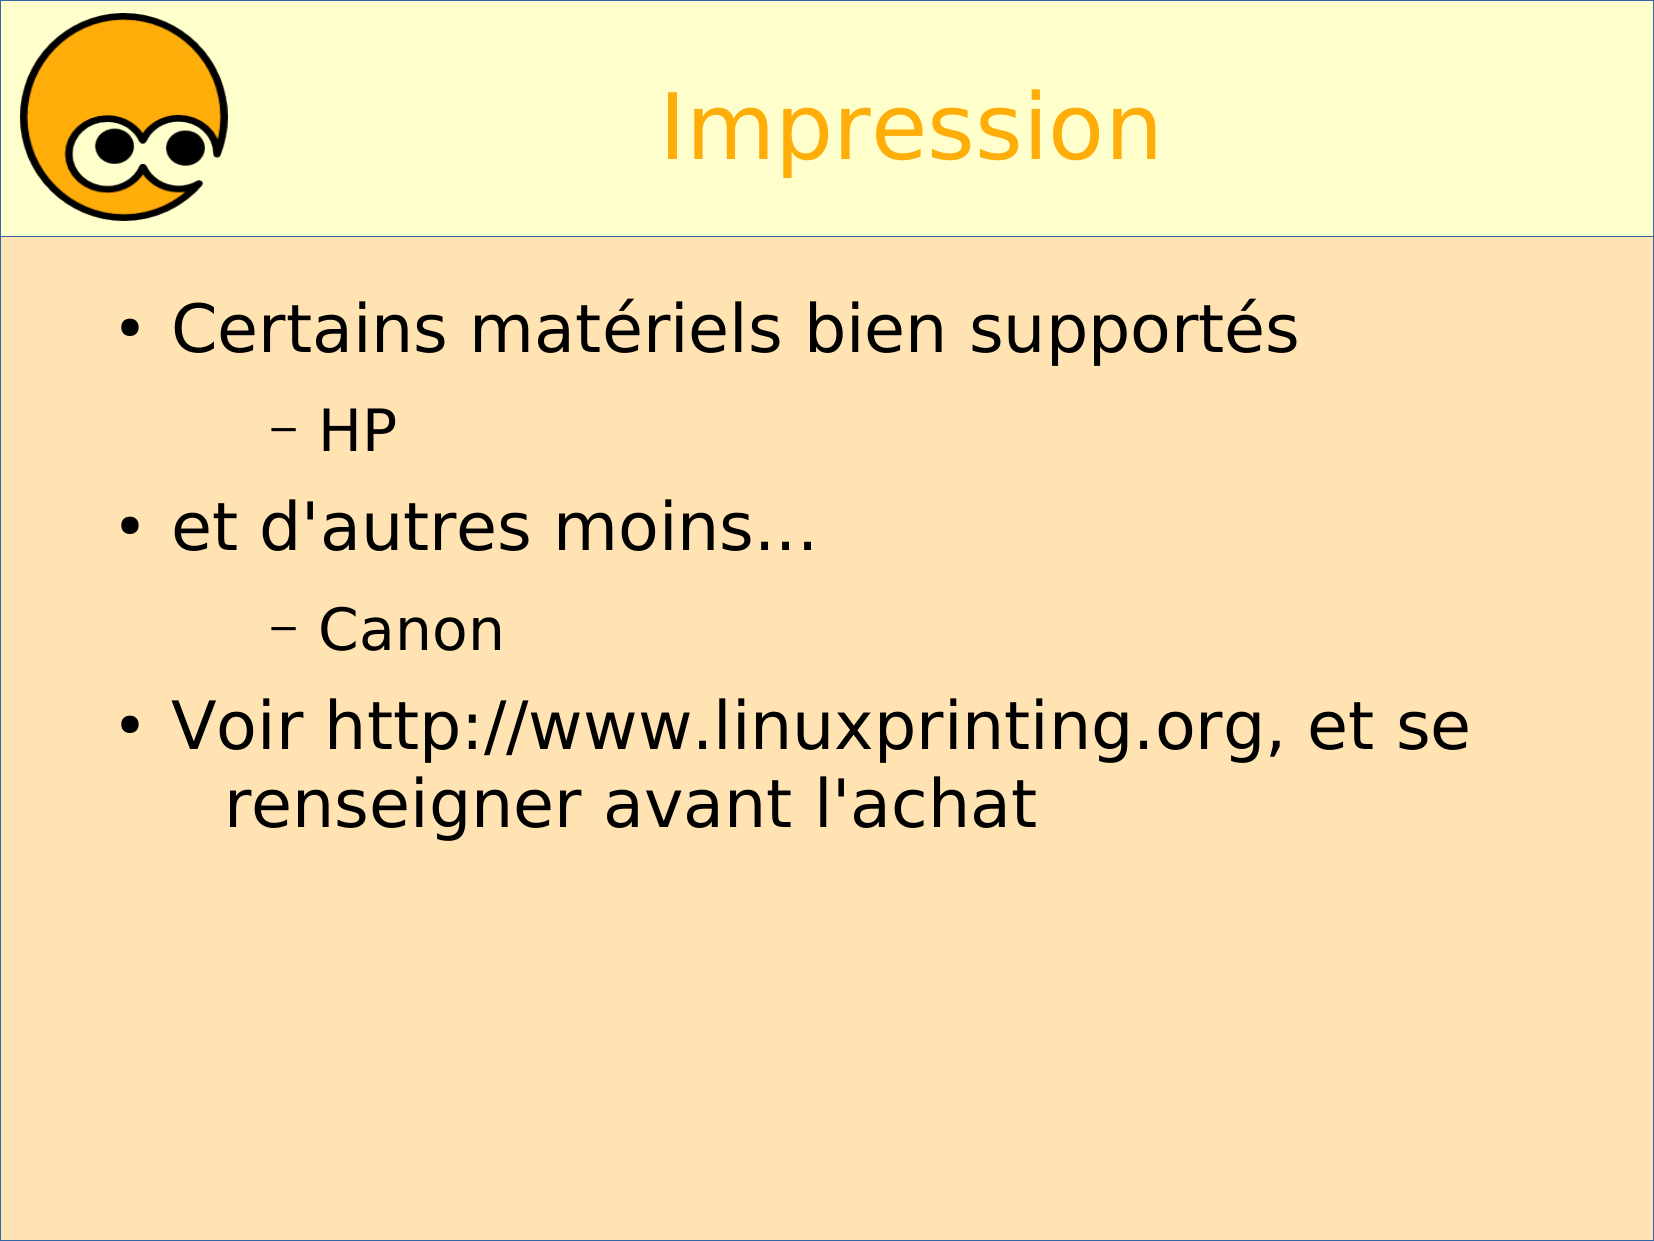

# Impression
Certains matériels bien supportés
HP
et d'autres moins...
Canon
Voir http://www.linuxprinting.org, et se renseigner avant l'achat